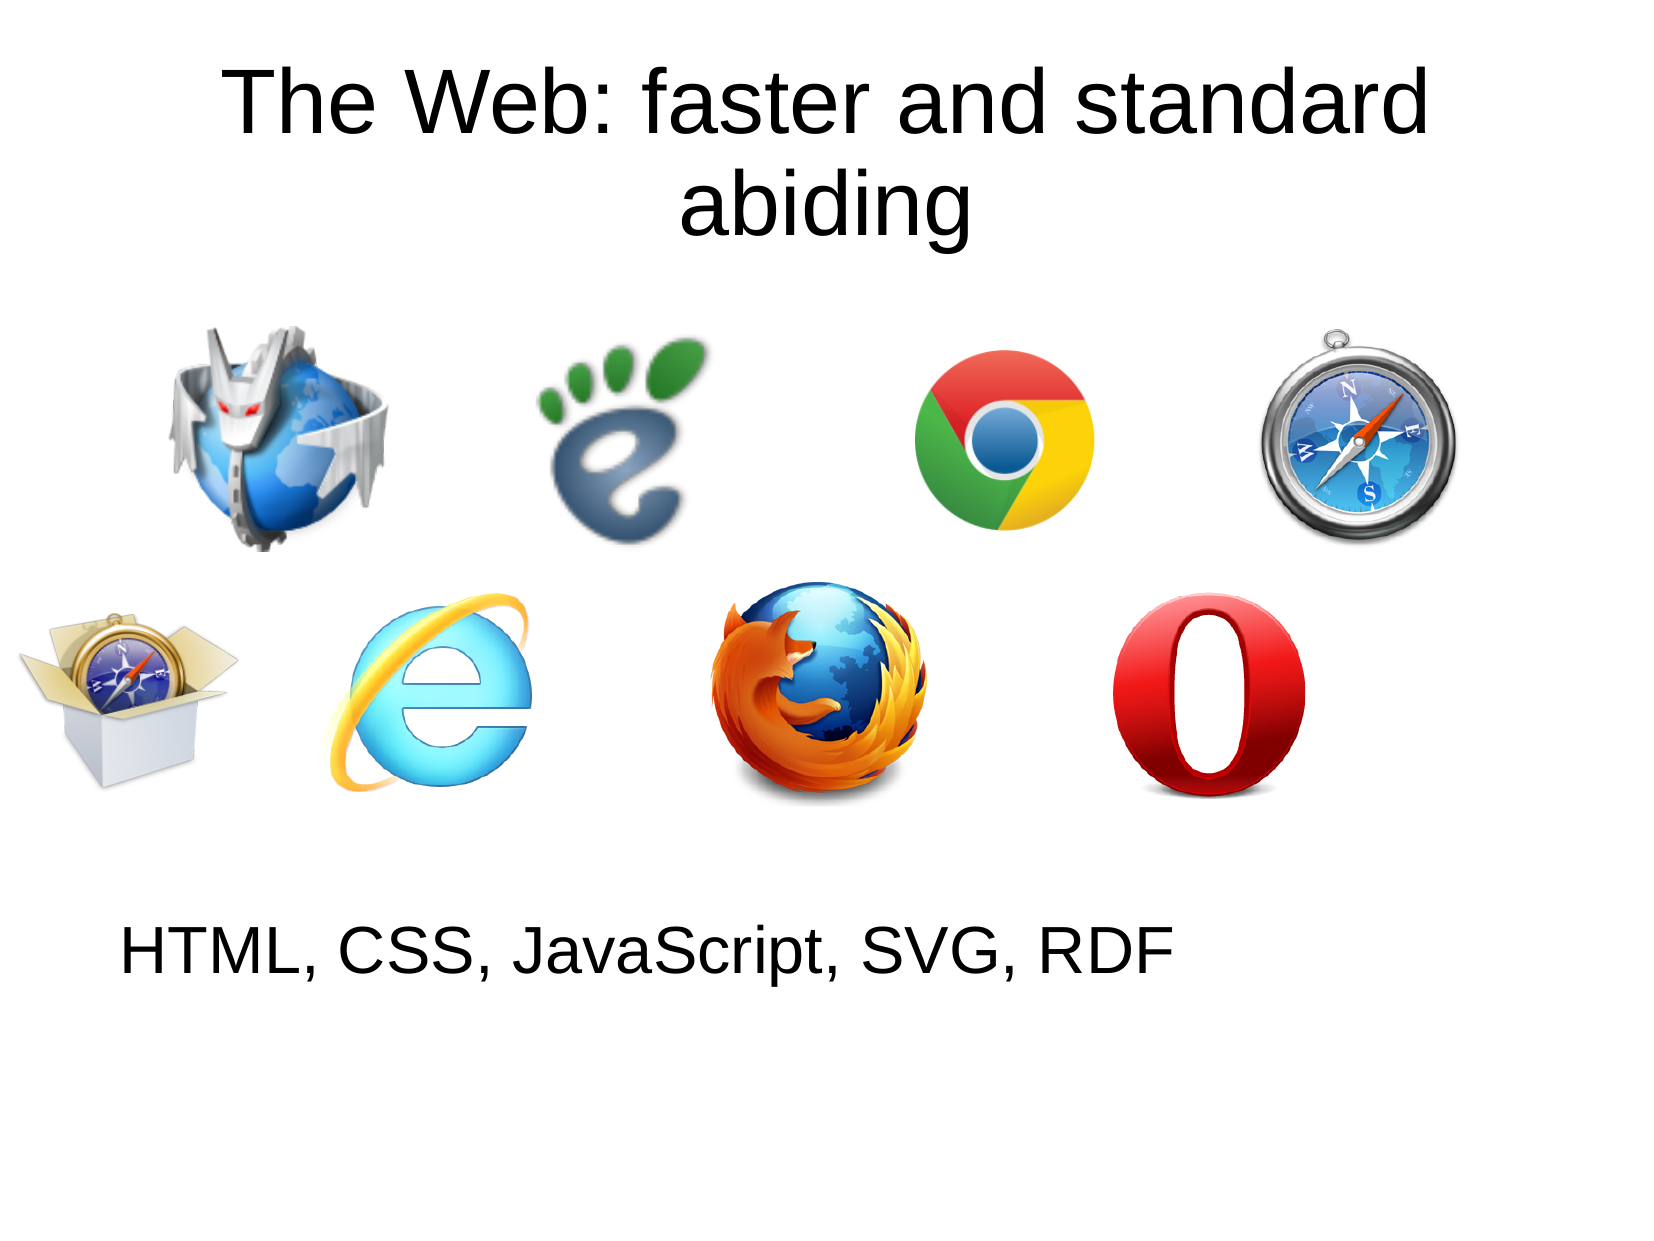

The Web: faster and standard abiding
HTML, CSS, JavaScript, SVG, RDF